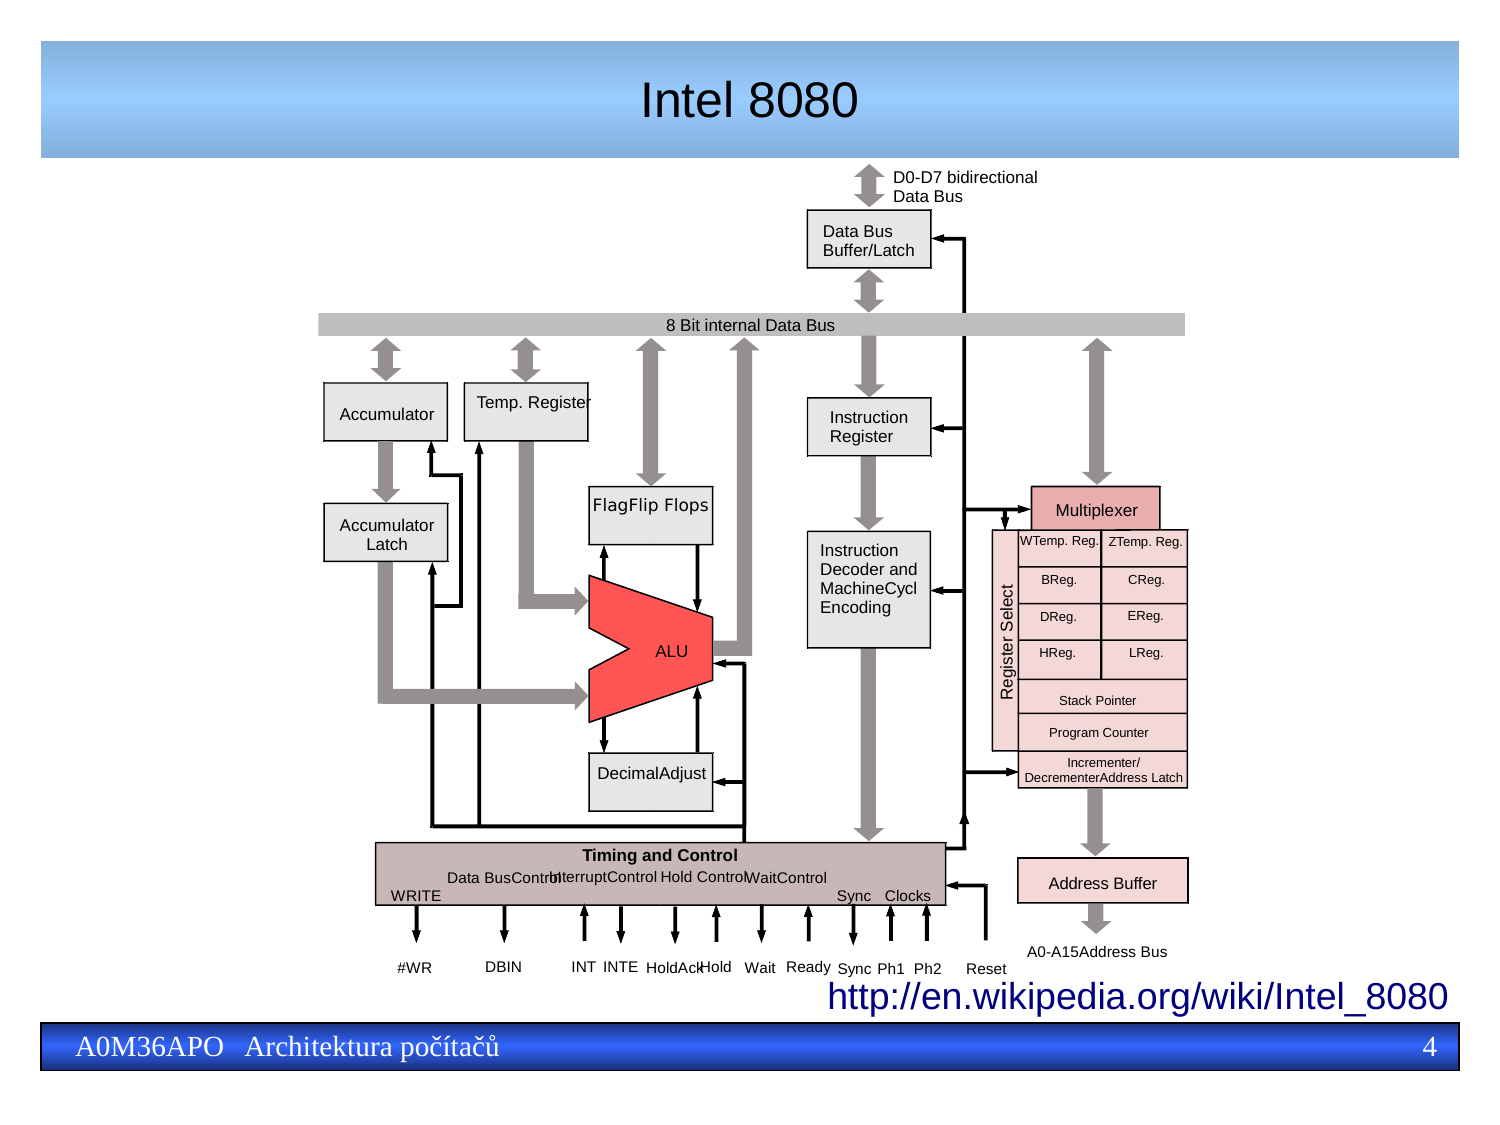

# Intel 8080
http://en.wikipedia.org/wiki/Intel_8080
A0M36APO Architektura počítačů
4